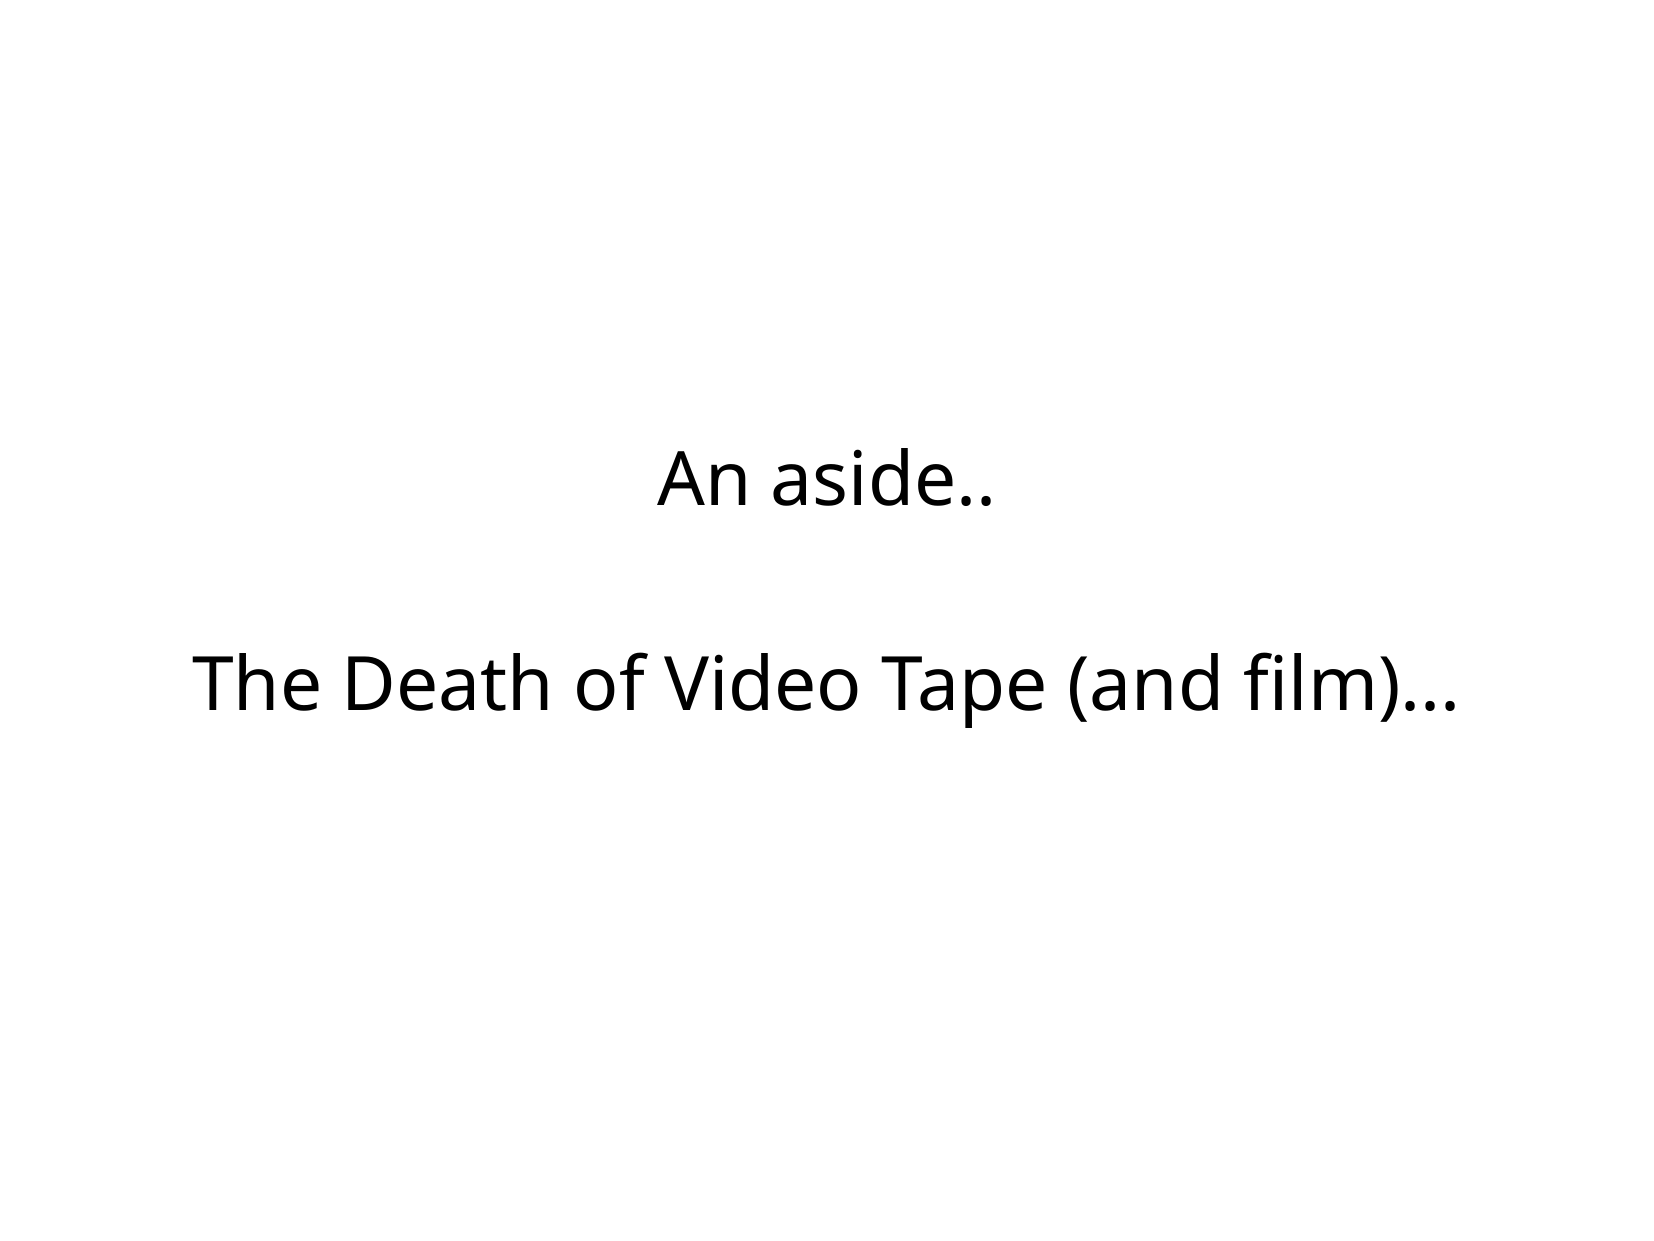

# An aside..
The Death of Video Tape (and film)...